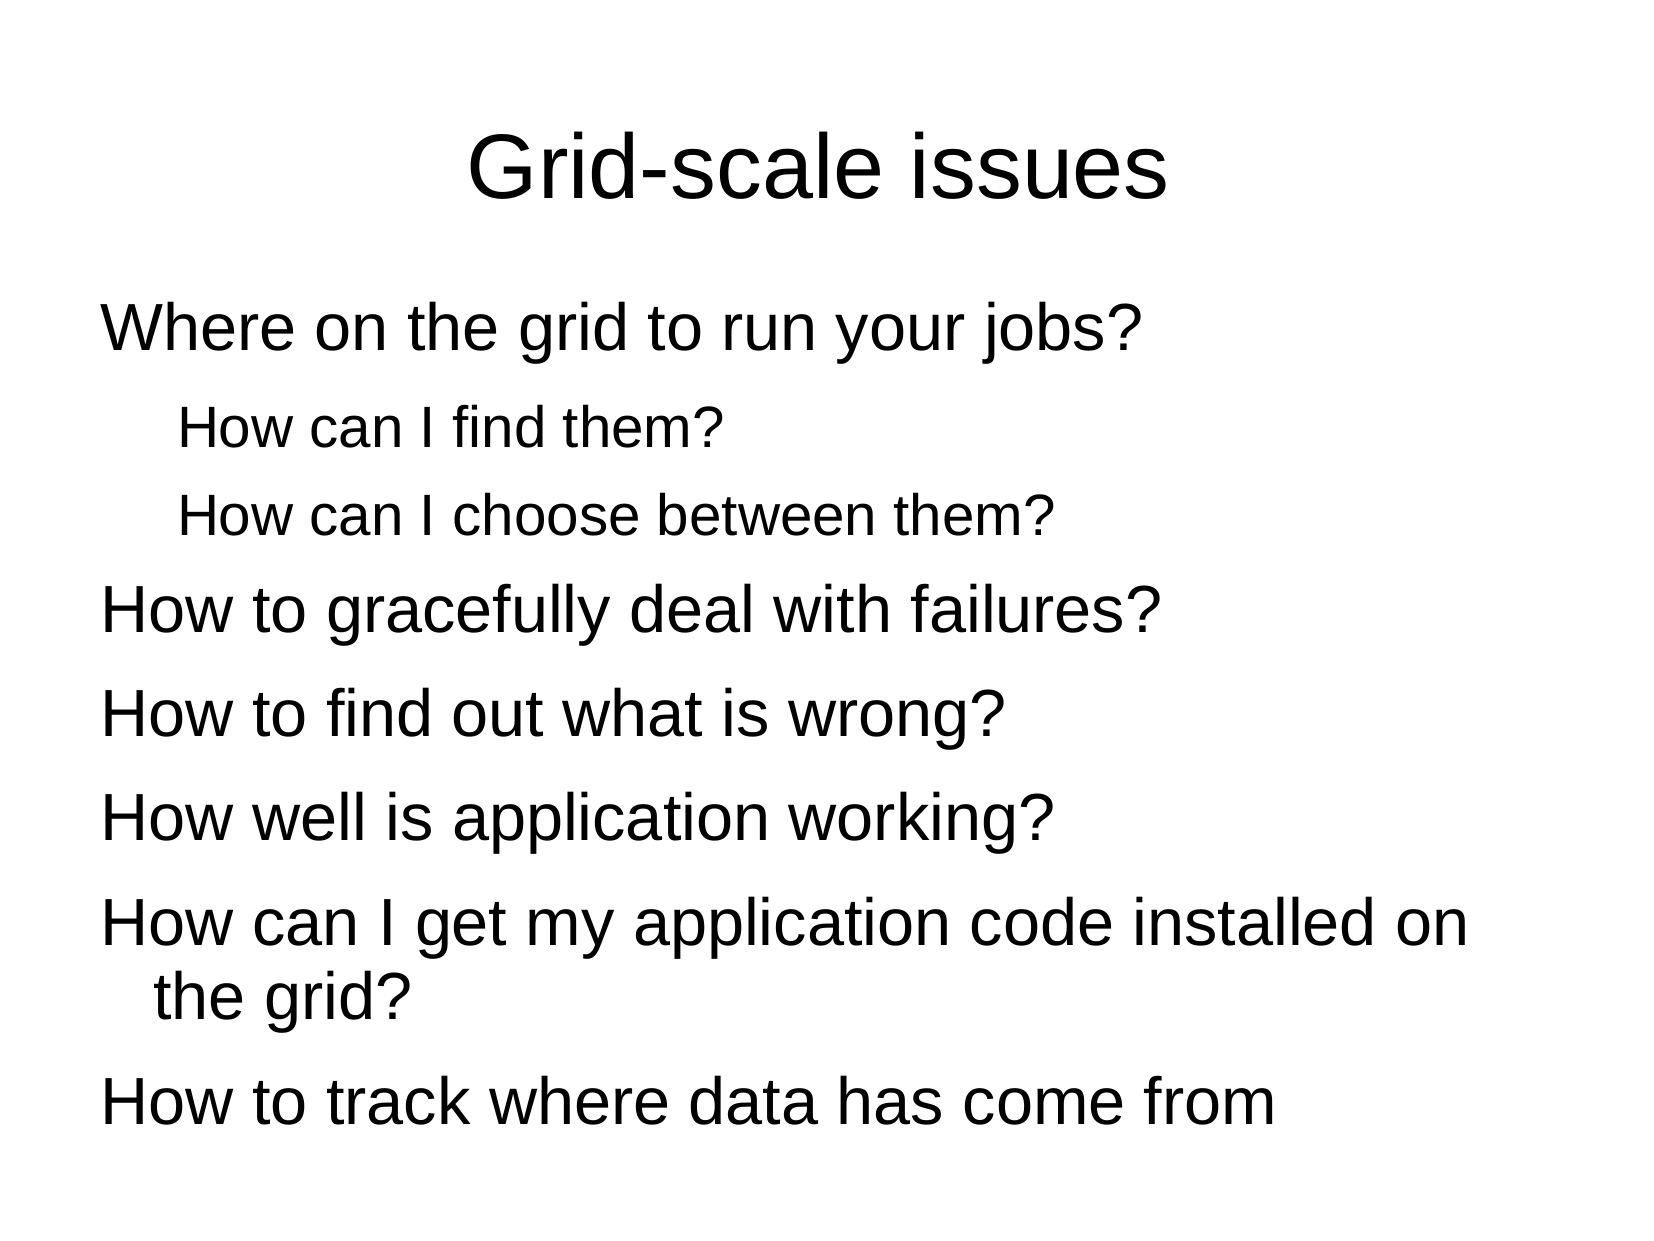

# Grid-scale issues
Where on the grid to run your jobs?
How can I find them?
How can I choose between them?
How to gracefully deal with failures?
How to find out what is wrong?
How well is application working?
How can I get my application code installed on the grid?
How to track where data has come from